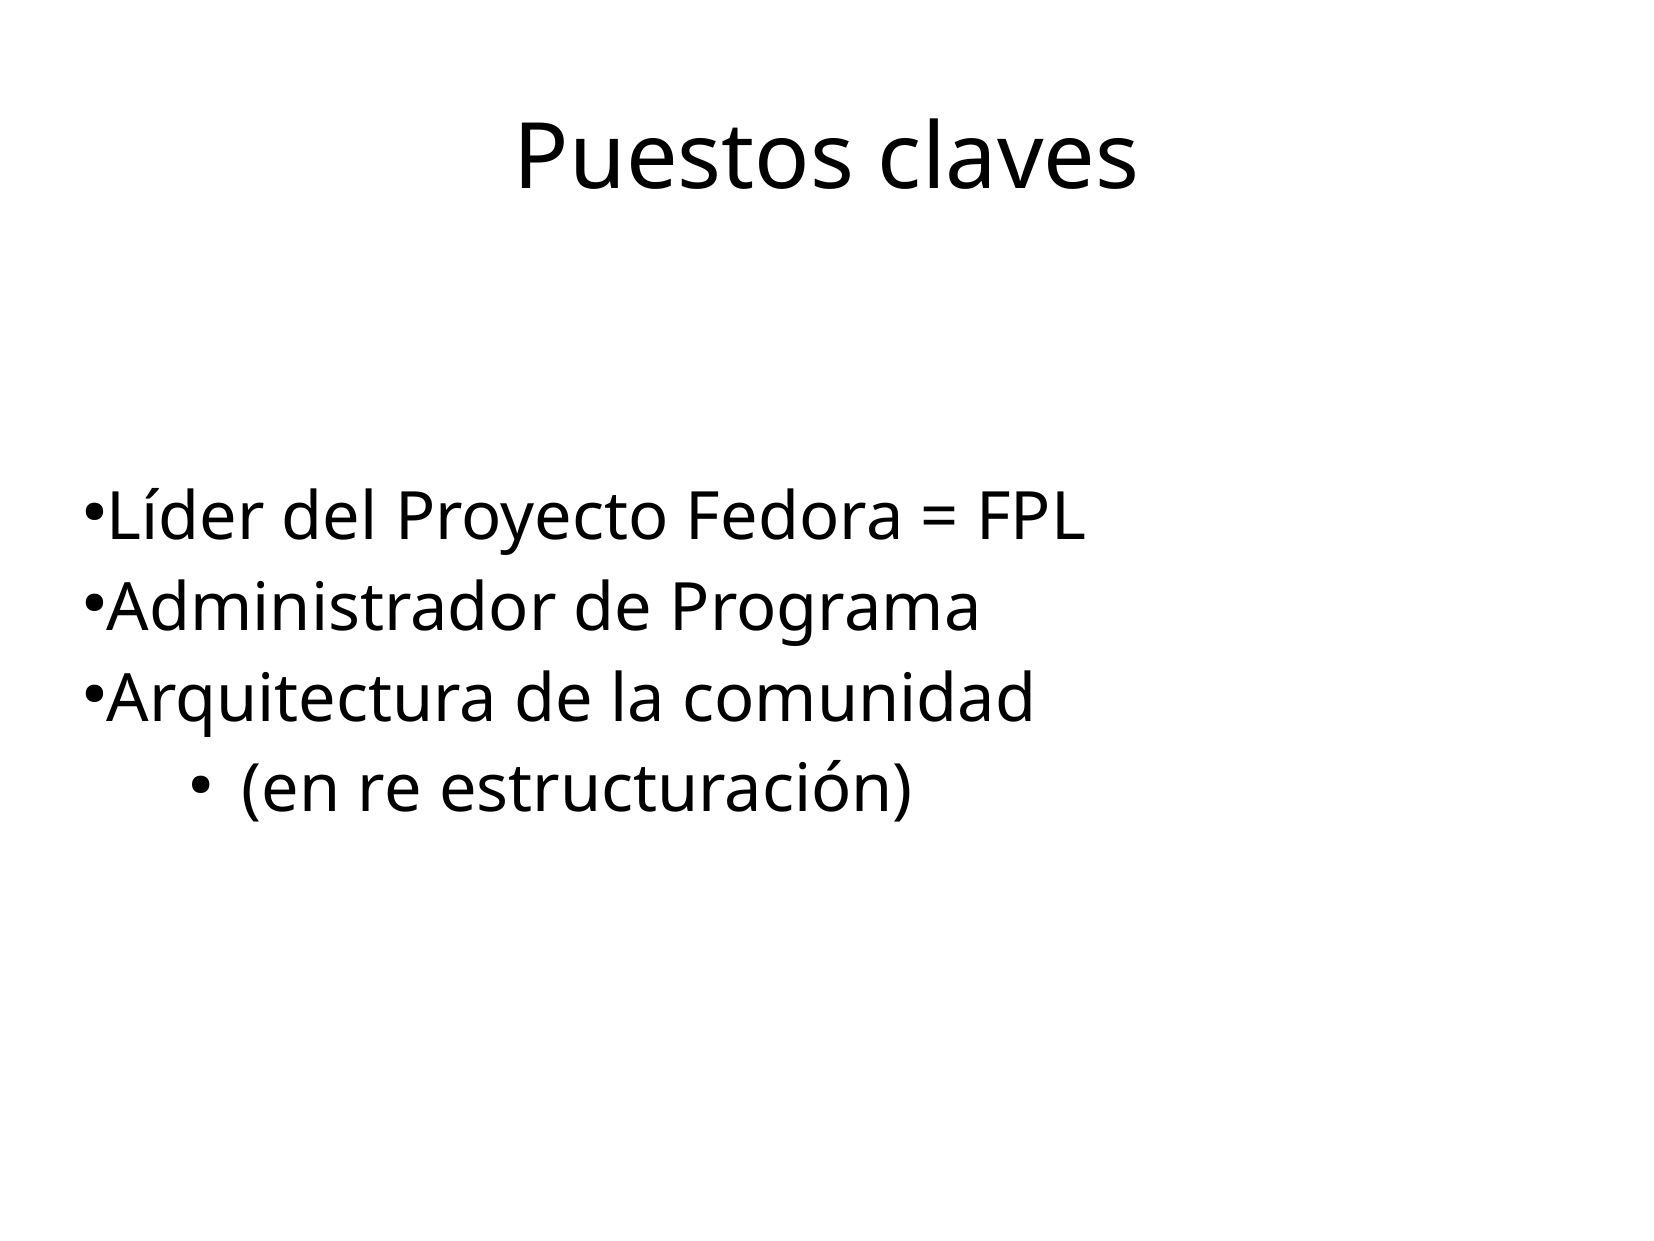

# Puestos claves
Líder del Proyecto Fedora = FPL
Administrador de Programa
Arquitectura de la comunidad
 (en re estructuración)